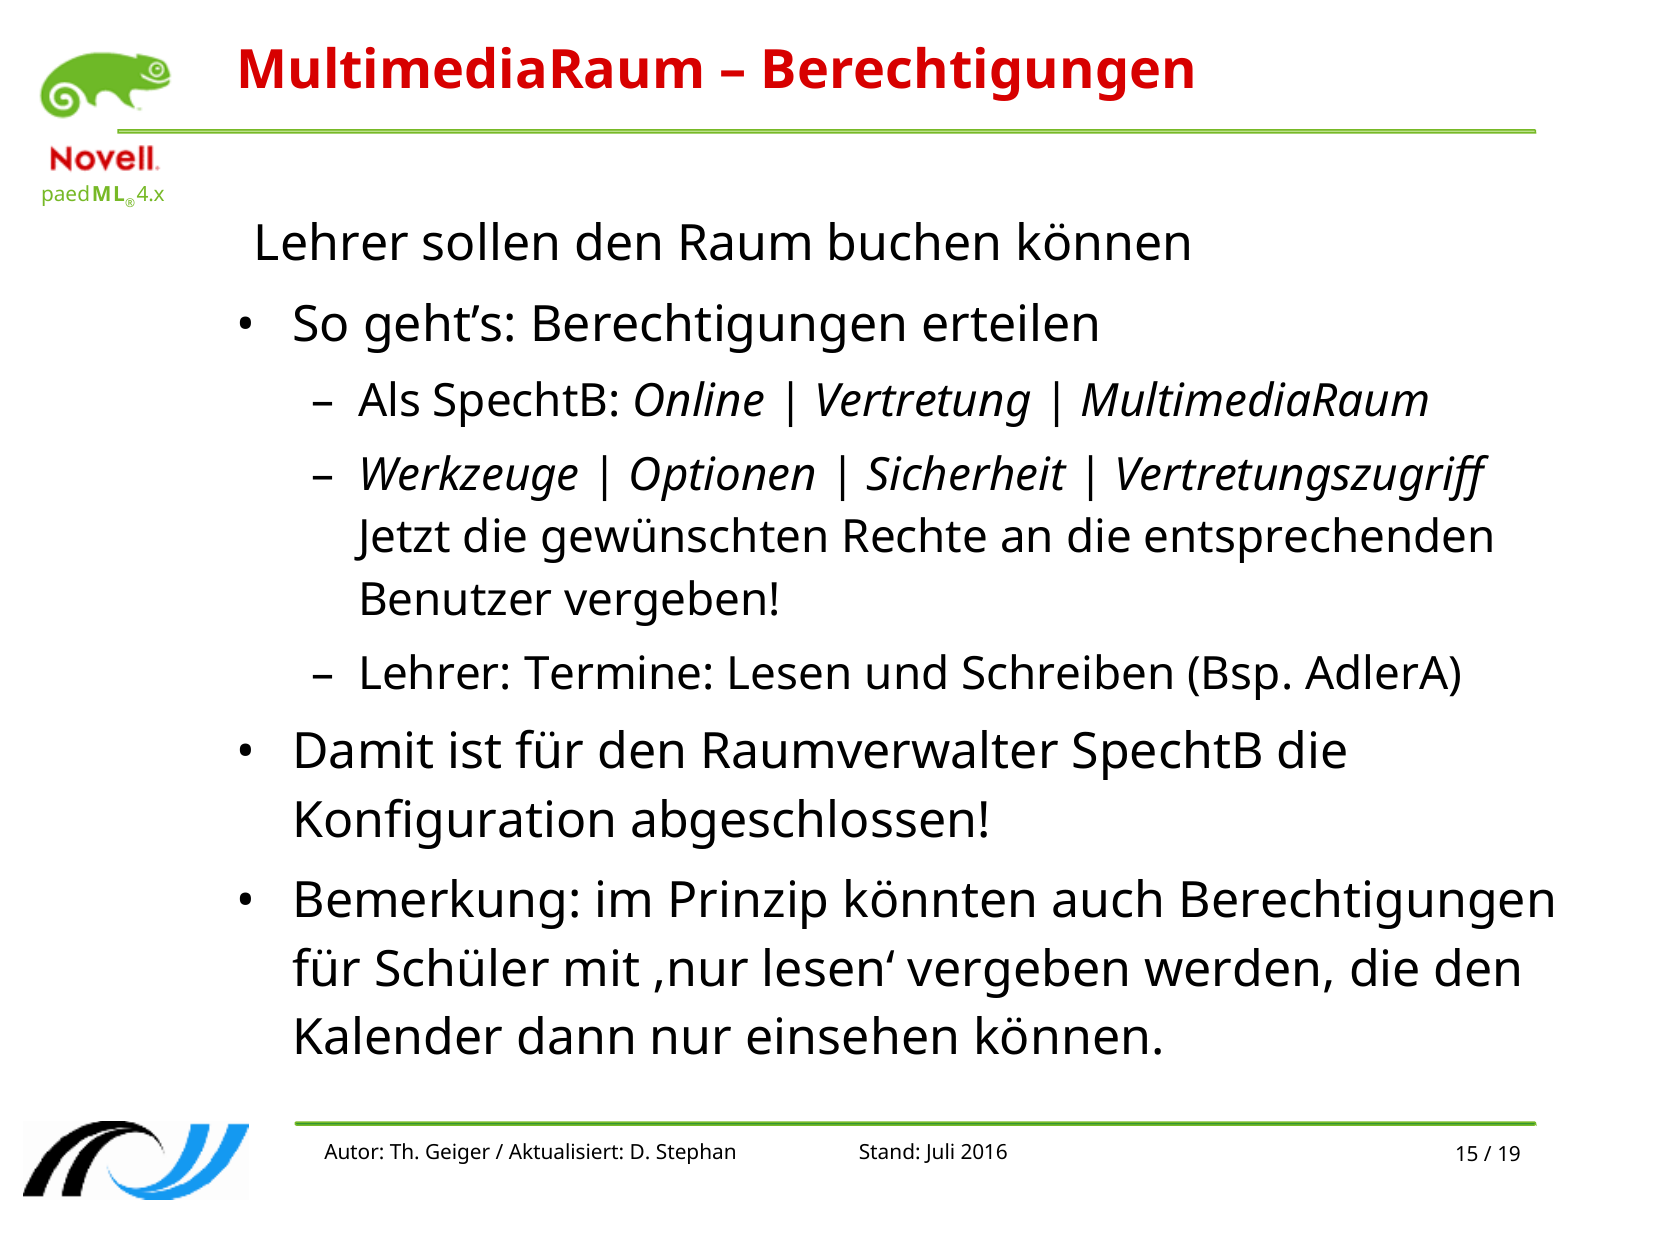

# MultimediaRaum – Berechtigungen
Lehrer sollen den Raum buchen können
So geht’s: Berechtigungen erteilen
Als SpechtB: Online | Vertretung | MultimediaRaum
Werkzeuge | Optionen | Sicherheit | Vertretungszugriff
Jetzt die gewünschten Rechte an die entsprechenden
Benutzer vergeben!
Lehrer: Termine: Lesen und Schreiben (Bsp. AdlerA)
Damit ist für den Raumverwalter SpechtB die Konfiguration abgeschlossen!
Bemerkung: im Prinzip könnten auch Berechtigungen für Schüler mit ‚nur lesen‘ vergeben werden, die den Kalender dann nur einsehen können.
Autor: Th. Geiger / Aktualisiert: D. Stephan
Juli 2016
15